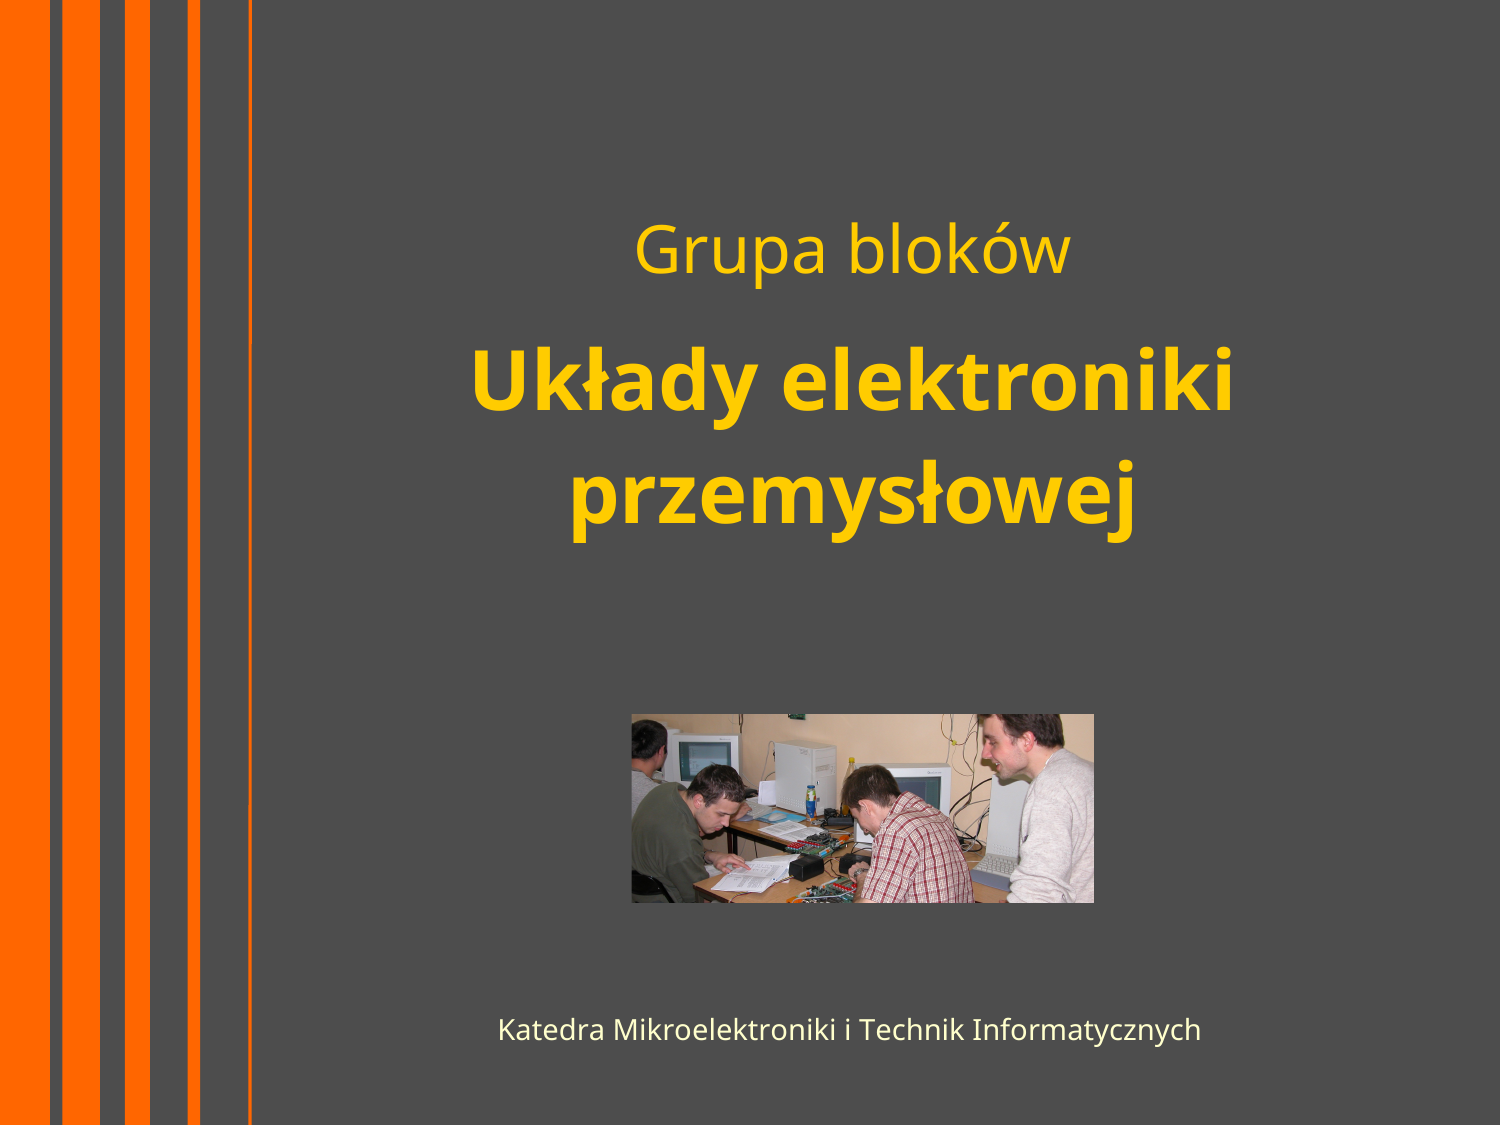

# Grupa bloków Układy elektroniki przemysłowej
Katedra Mikroelektroniki i Technik Informatycznych